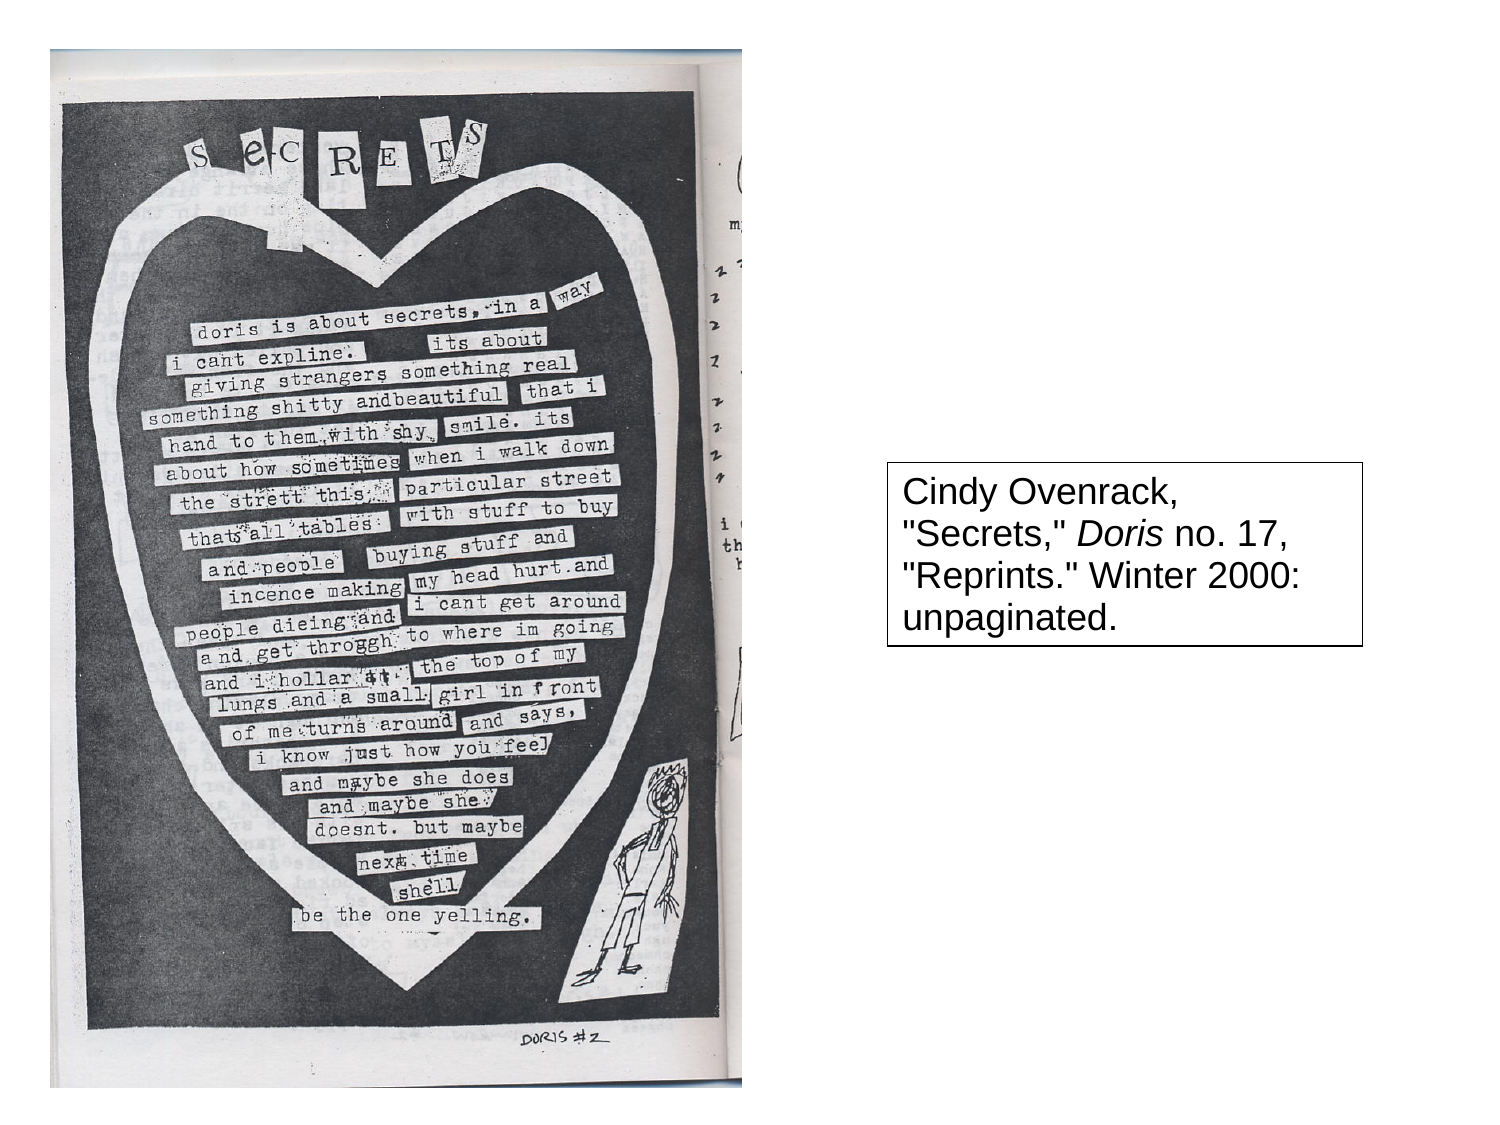

Cindy Ovenrack, "Secrets," Doris no. 17, "Reprints." Winter 2000: unpaginated.